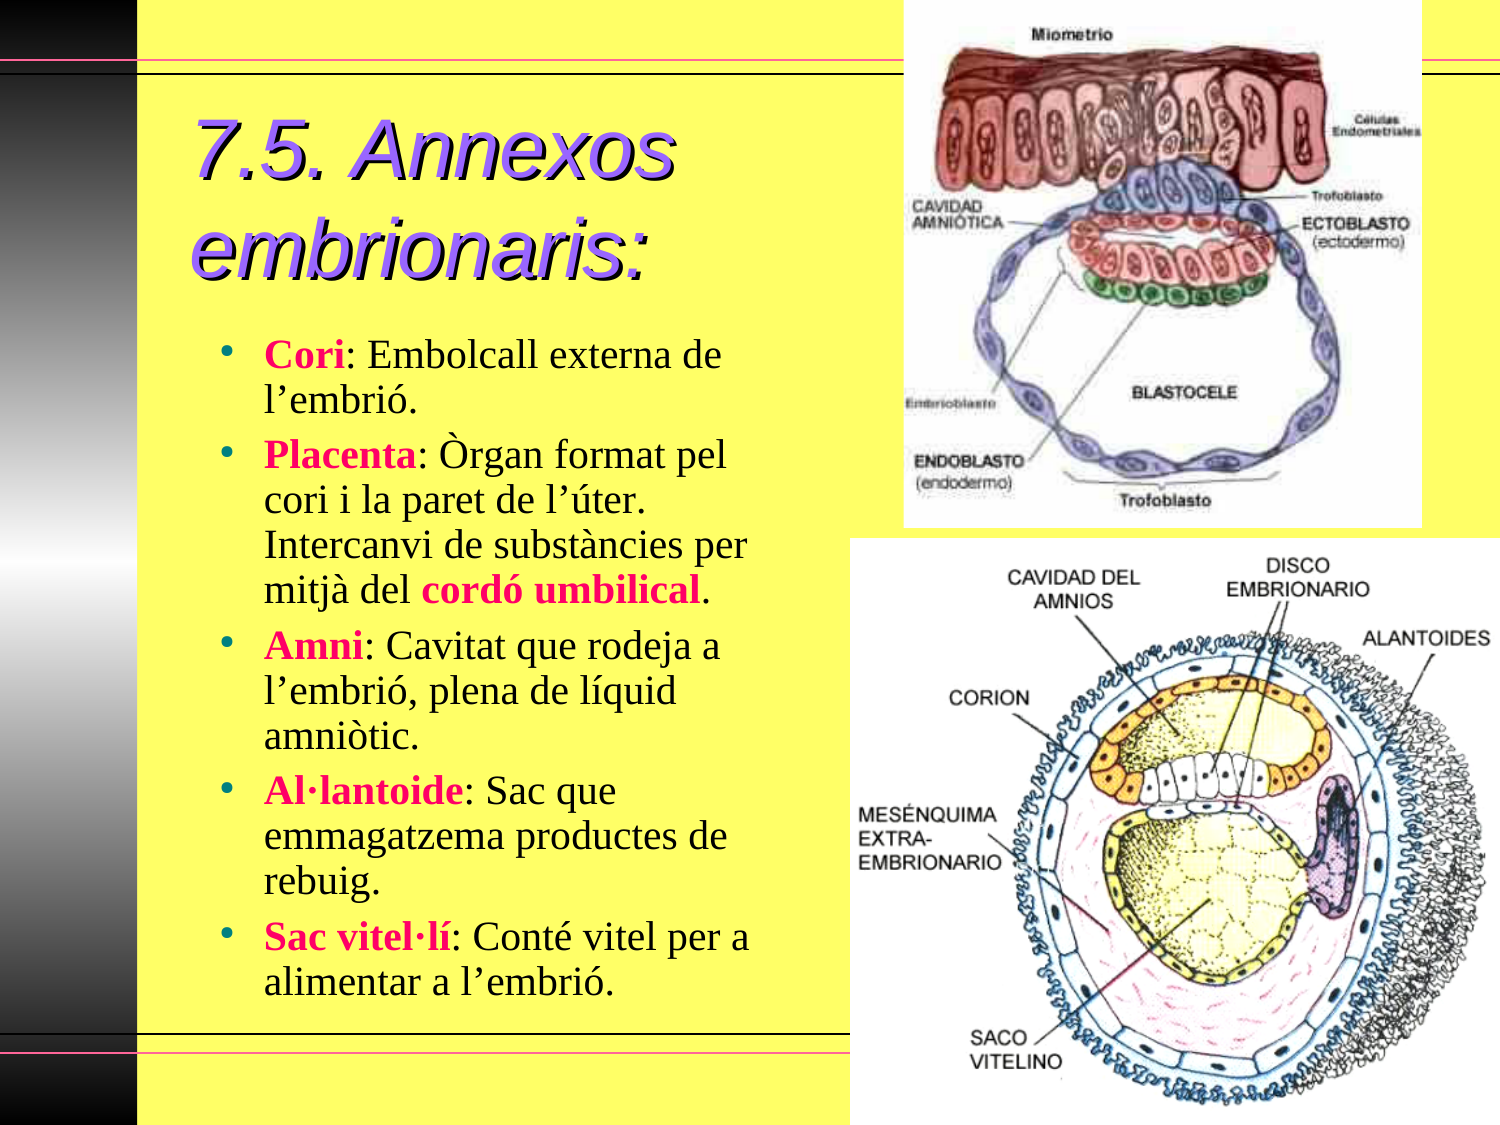

# 7.5. Annexos embrionaris:
Cori: Embolcall externa de l’embrió.
Placenta: Òrgan format pel cori i la paret de l’úter. Intercanvi de substàncies per mitjà del cordó umbilical.
Amni: Cavitat que rodeja a l’embrió, plena de líquid amniòtic.
Al·lantoide: Sac que emmagatzema productes de rebuig.
Sac vitel·lí: Conté vitel per a alimentar a l’embrió.